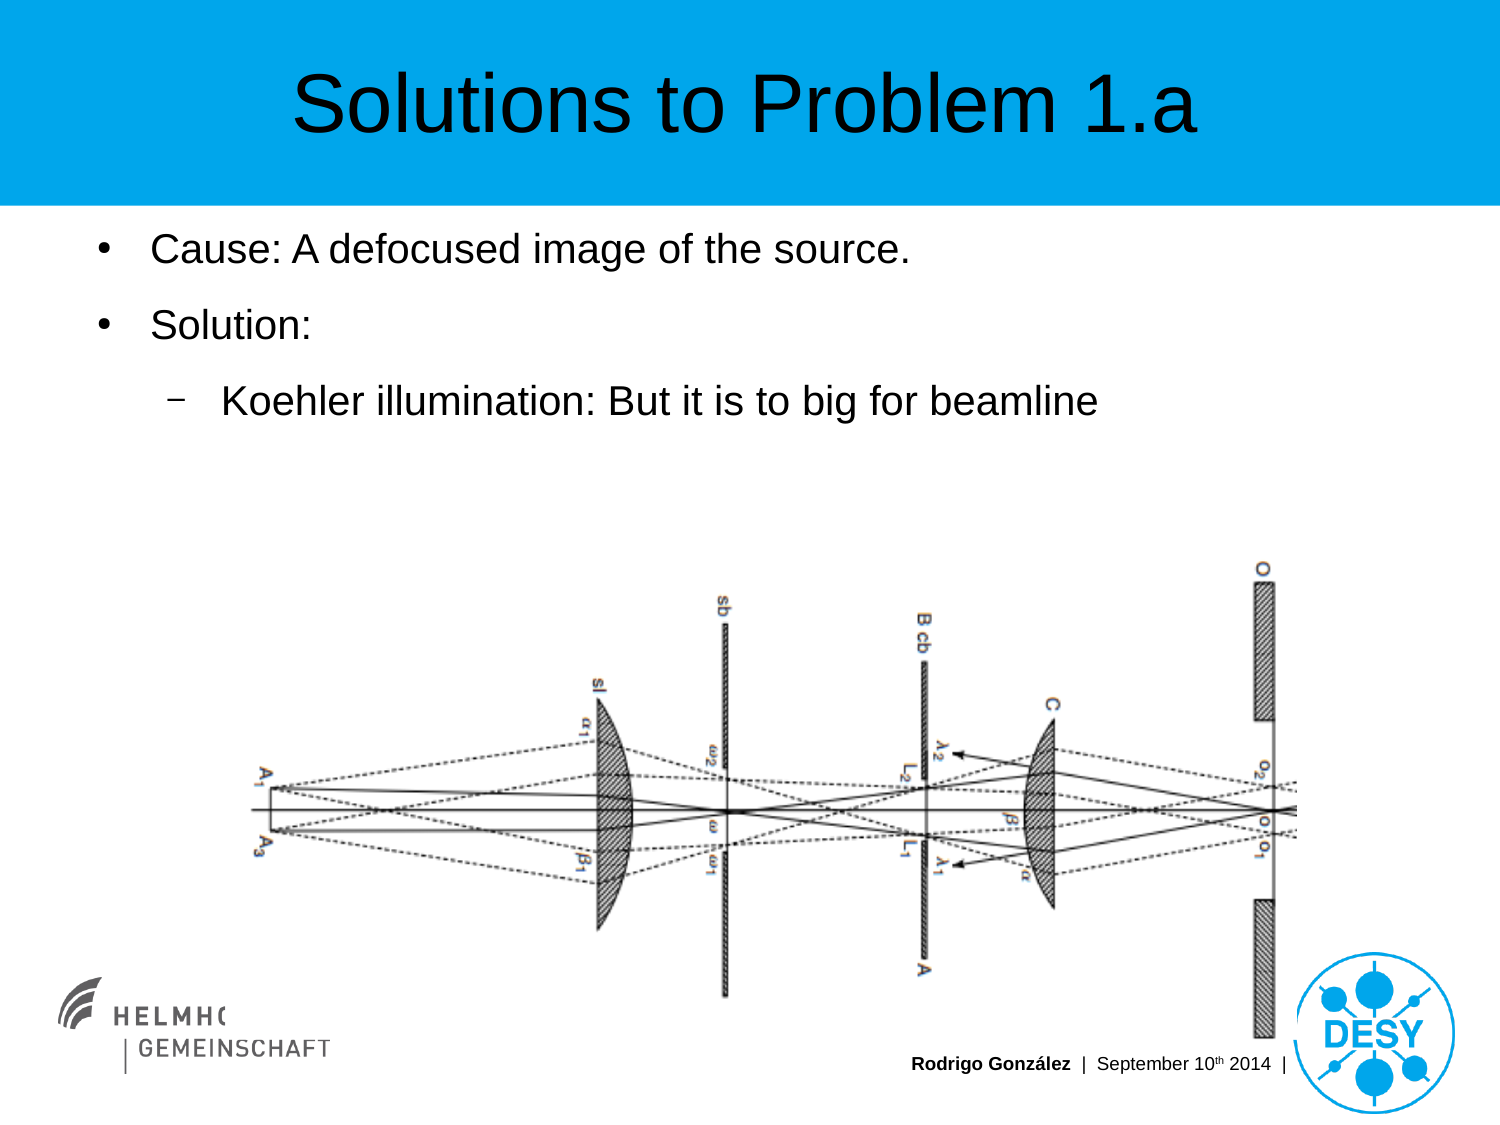

# Solutions to Problem 1.a
Cause: A defocused image of the source.
Solution:
Koehler illumination: But it is to big for beamline